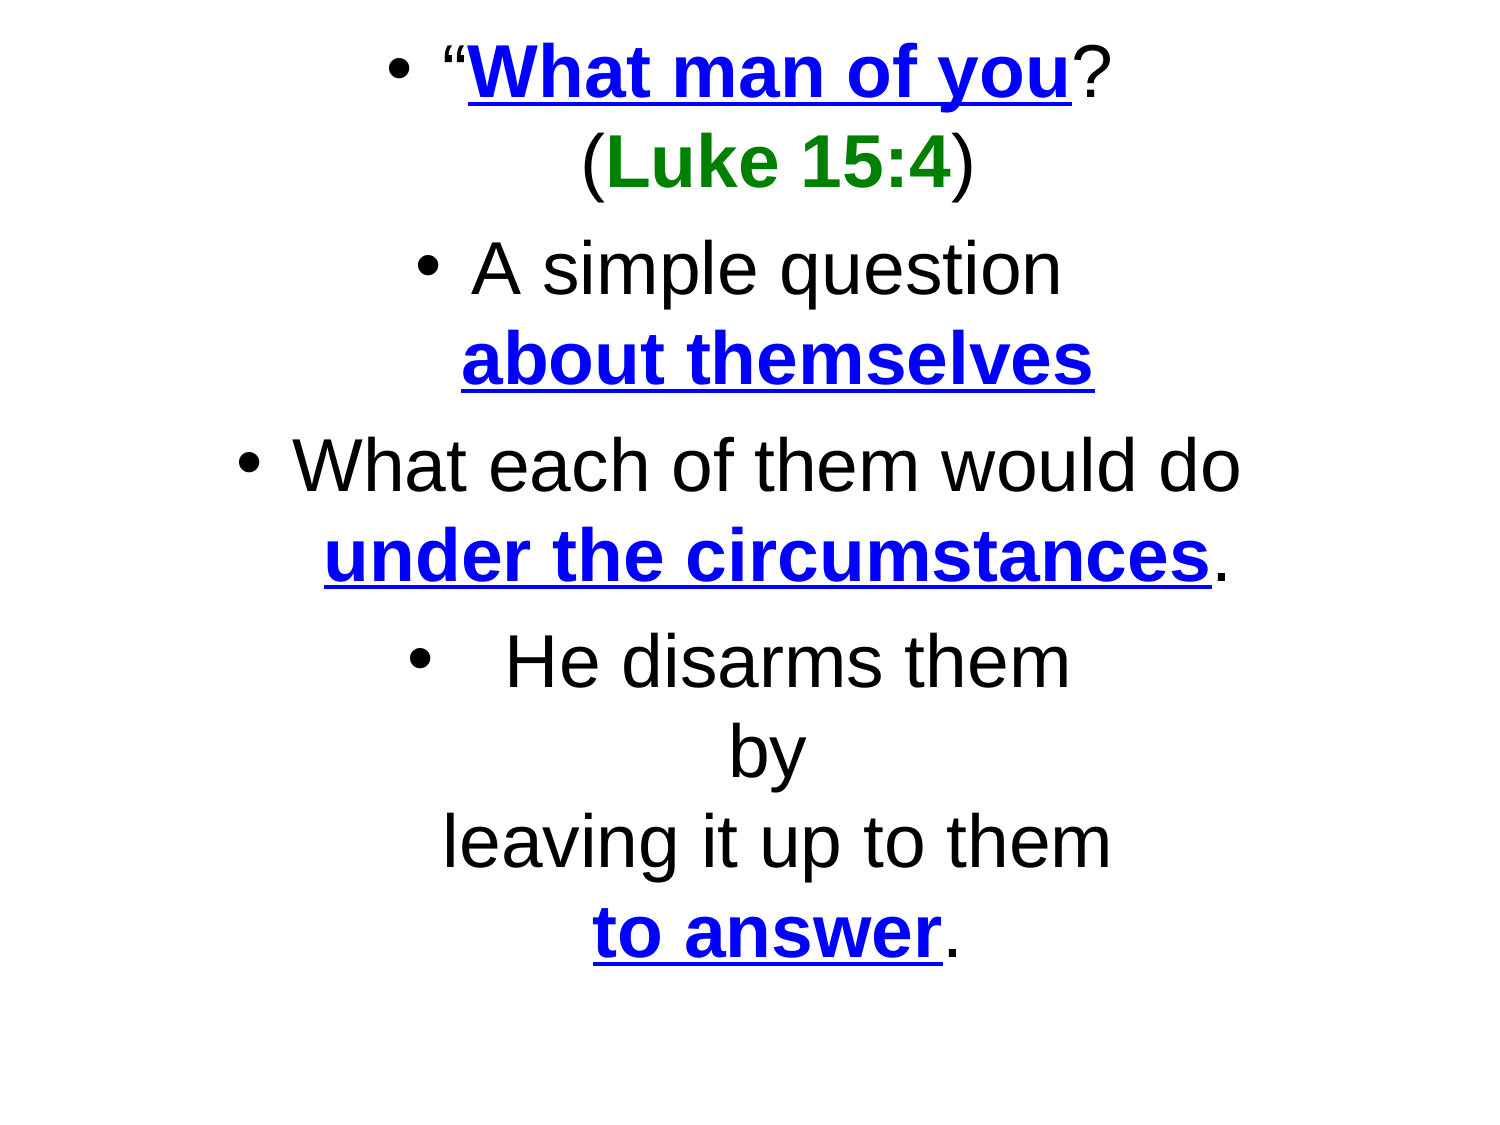

# “What man of you? (Luke 15:4)
A simple question
about themselves
What each of them would do
under the circumstances.
 He disarms them
by
 leaving it up to them
to answer.